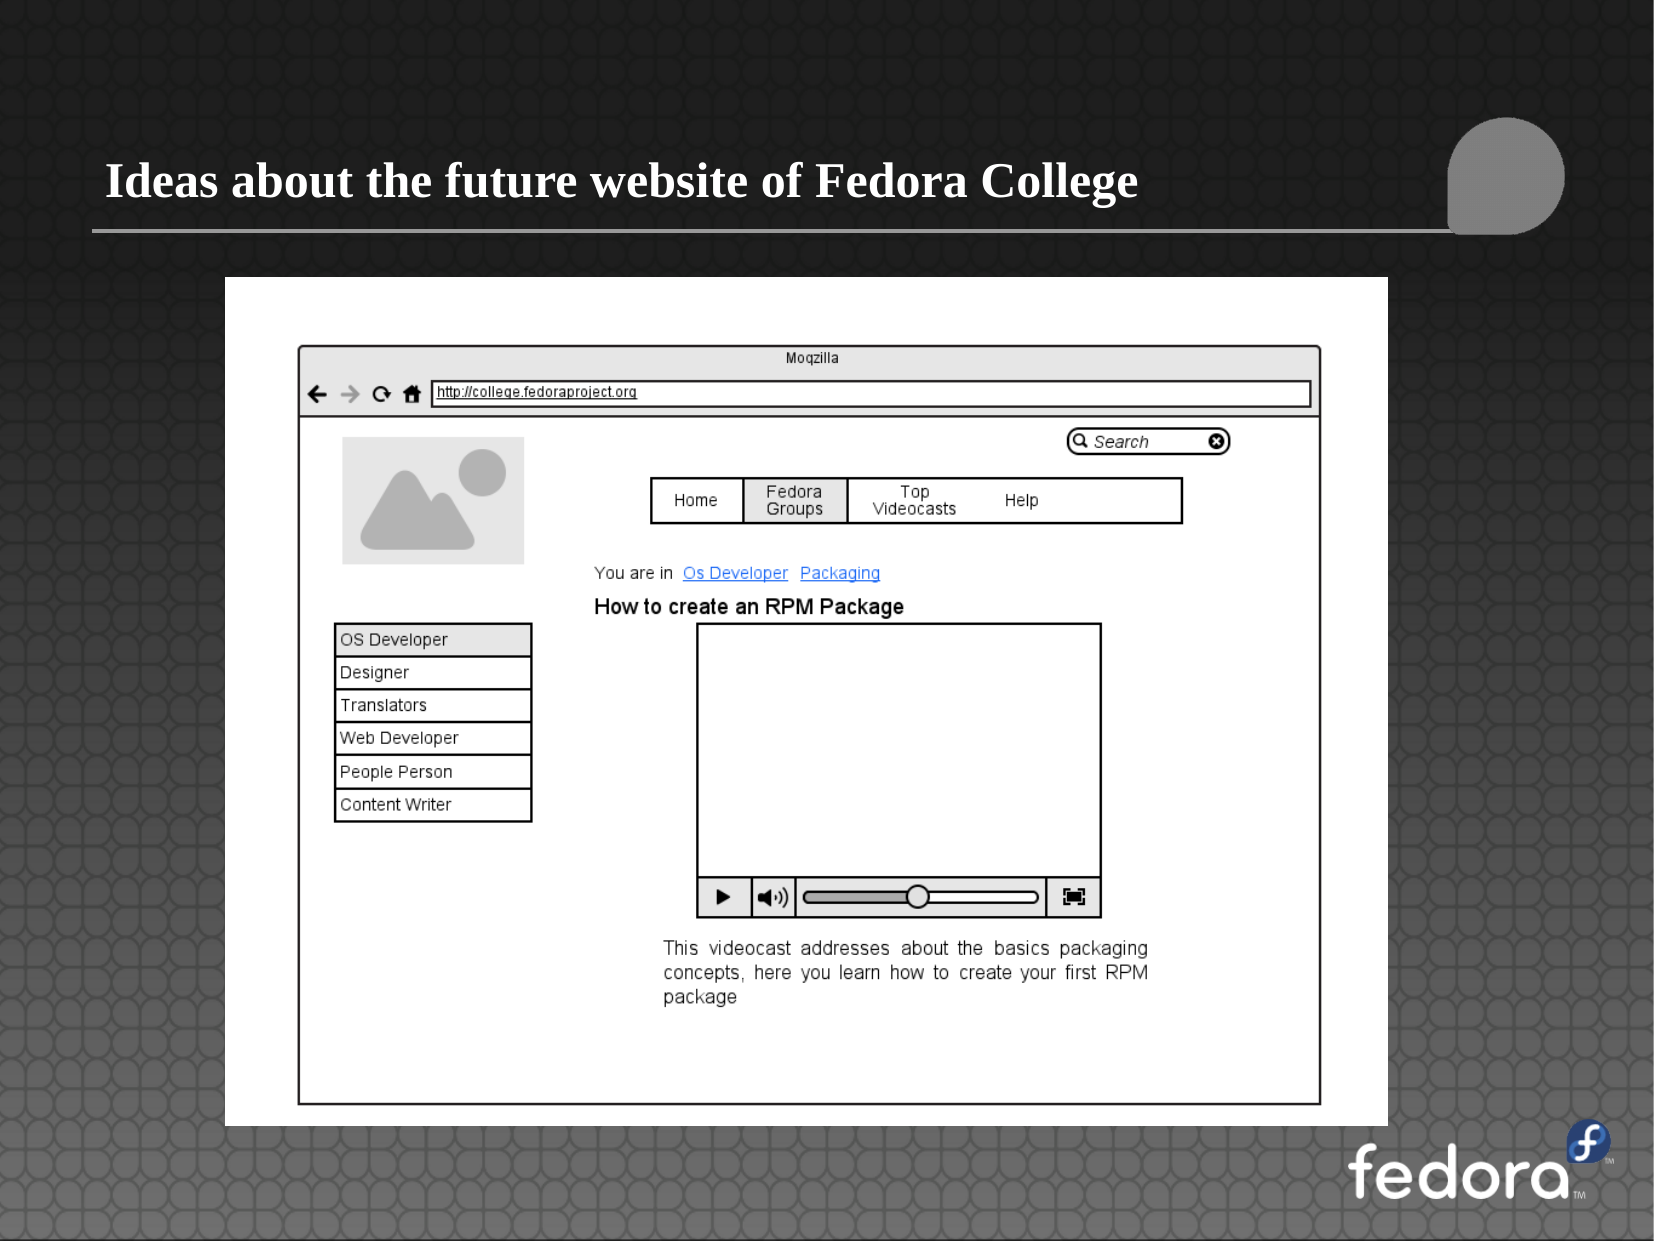

# Ideas about the future website of Fedora College